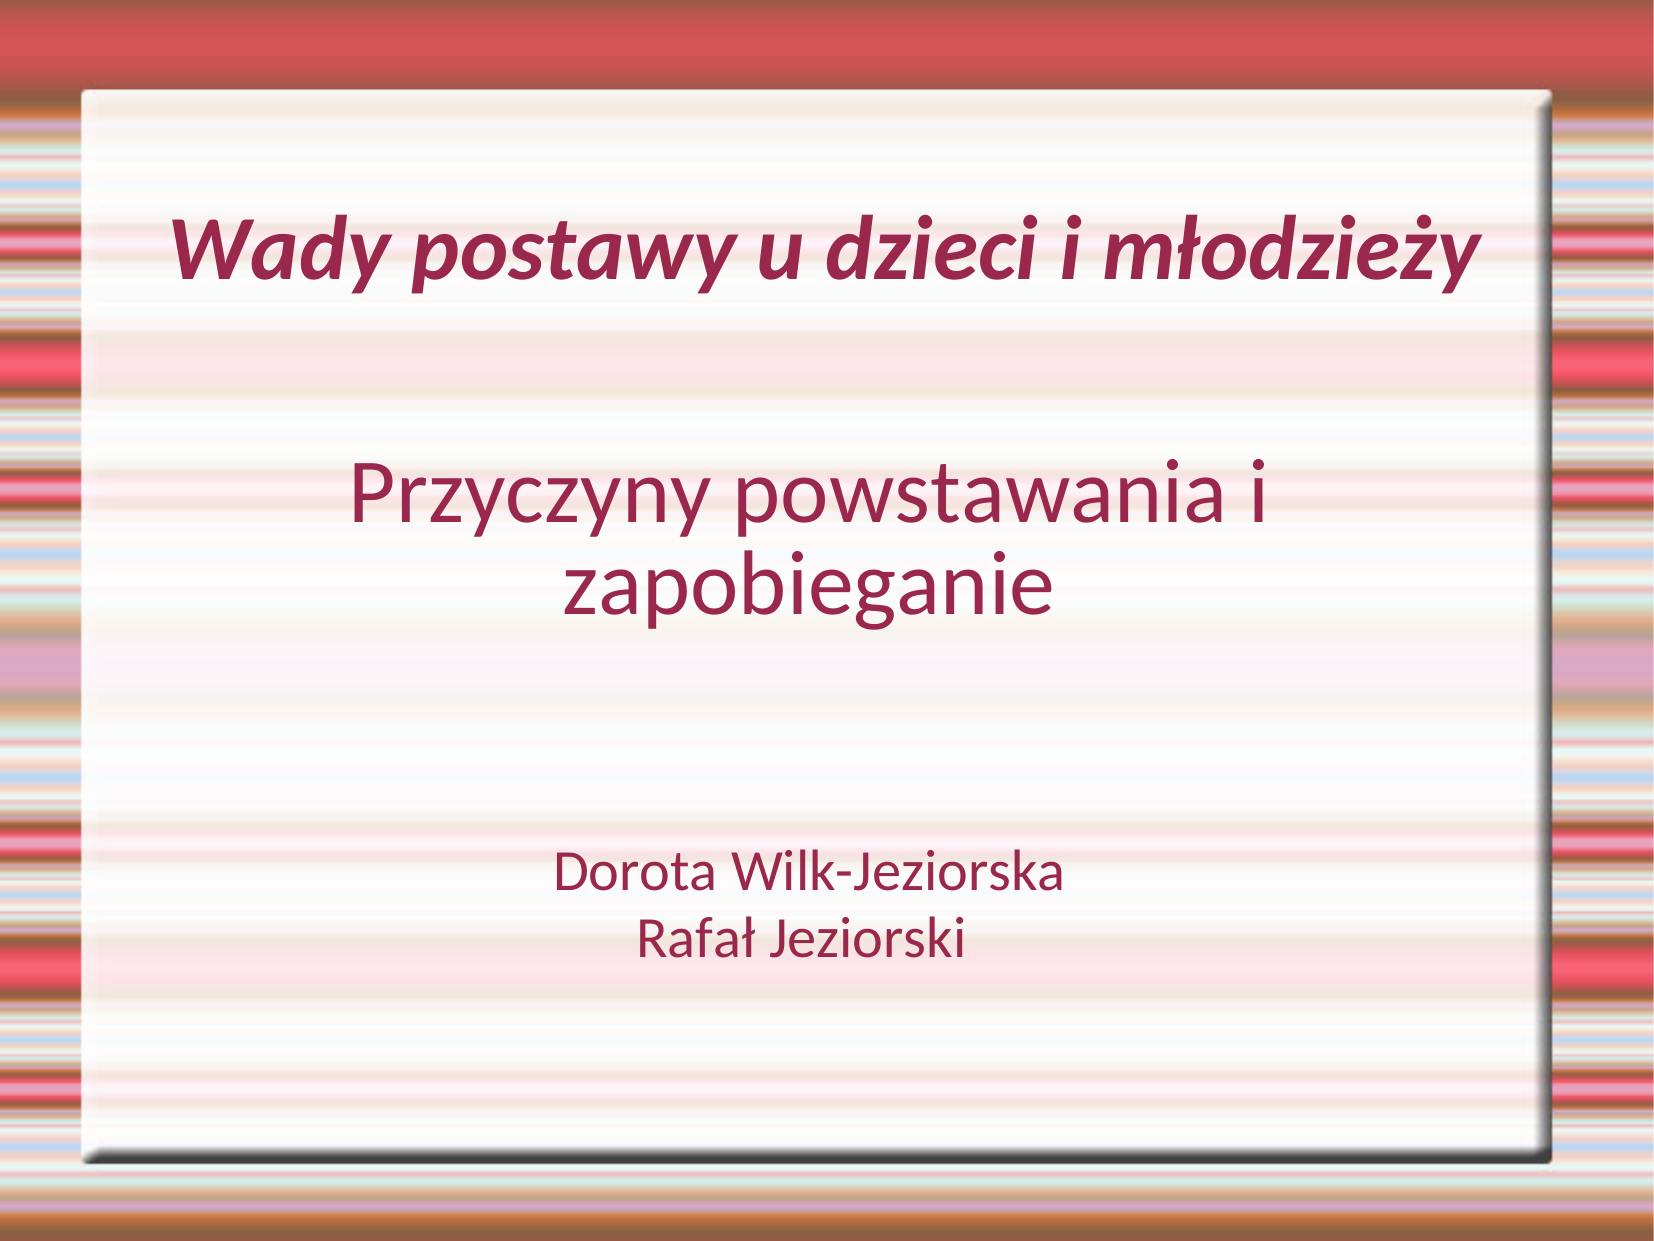

Przyczyny powstawania i zapobieganie
Dorota Wilk-Jeziorska
Rafał Jeziorski
# Wady postawy u dzieci i młodzieży